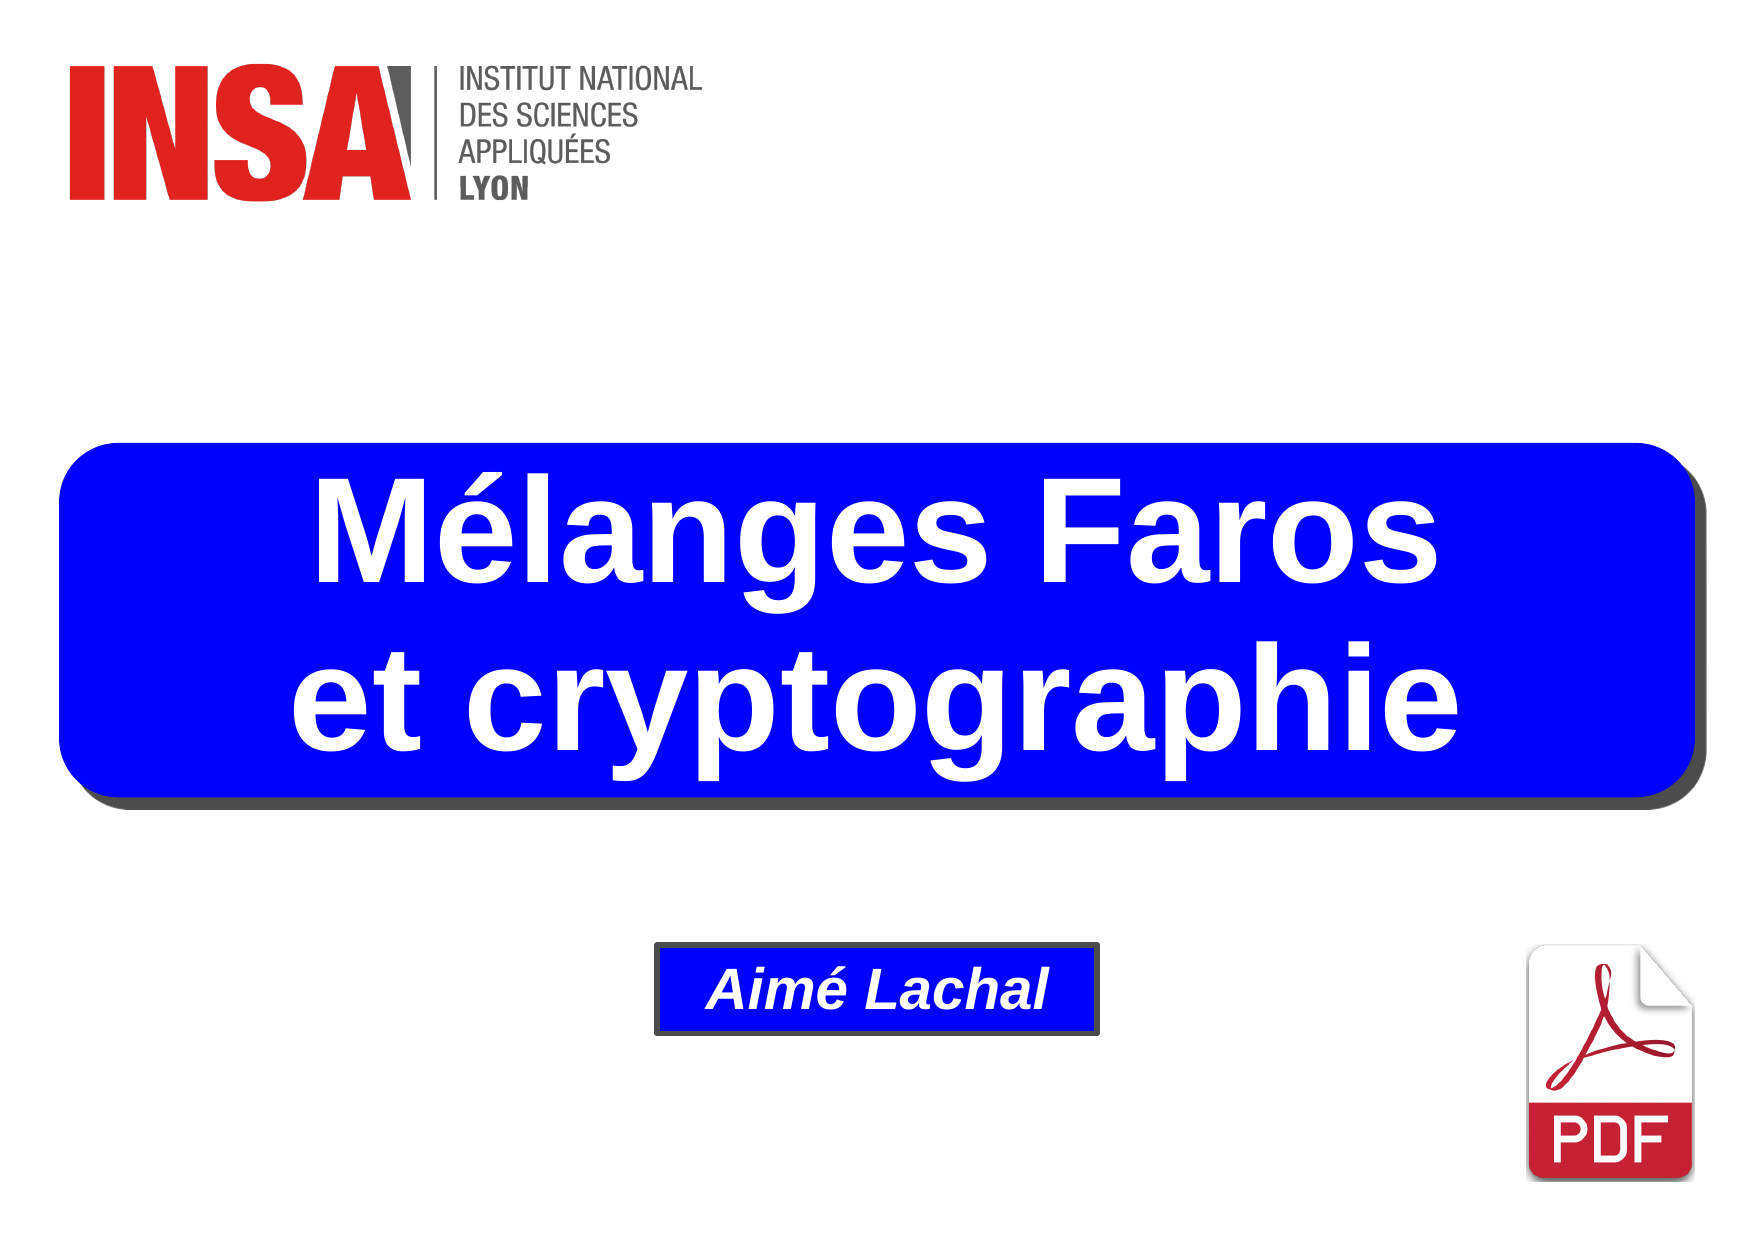

Mélanges Faros
et cryptographie
# Aimé Lachal